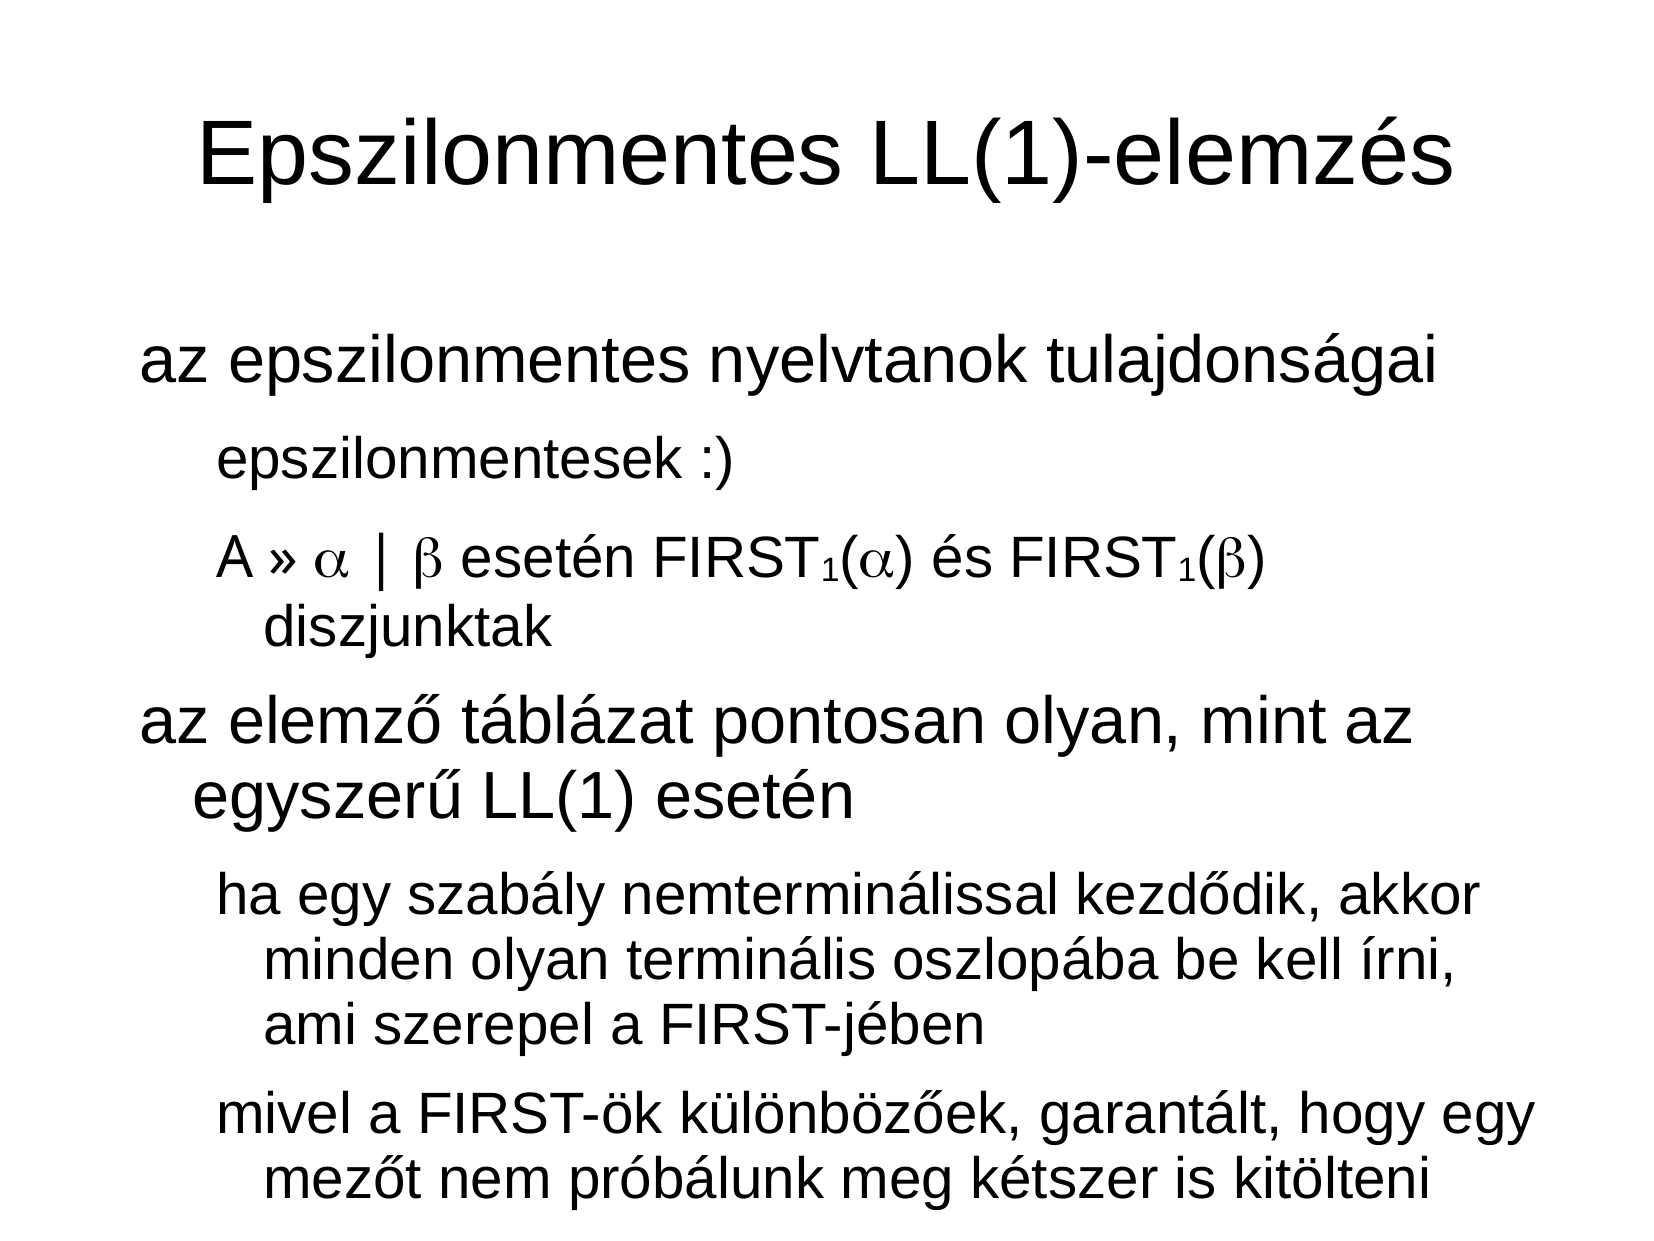

# Epszilonmentes LL(1)-elemzés
az epszilonmentes nyelvtanok tulajdonságai
epszilonmentesek :)
A » a | b esetén FIRST1(a) és FIRST1(b) diszjunktak
az elemző táblázat pontosan olyan, mint az egyszerű LL(1) esetén
ha egy szabály nemterminálissal kezdődik, akkor minden olyan terminális oszlopába be kell írni, ami szerepel a FIRST-jében
mivel a FIRST-ök különbözőek, garantált, hogy egy mezőt nem próbálunk meg kétszer is kitölteni